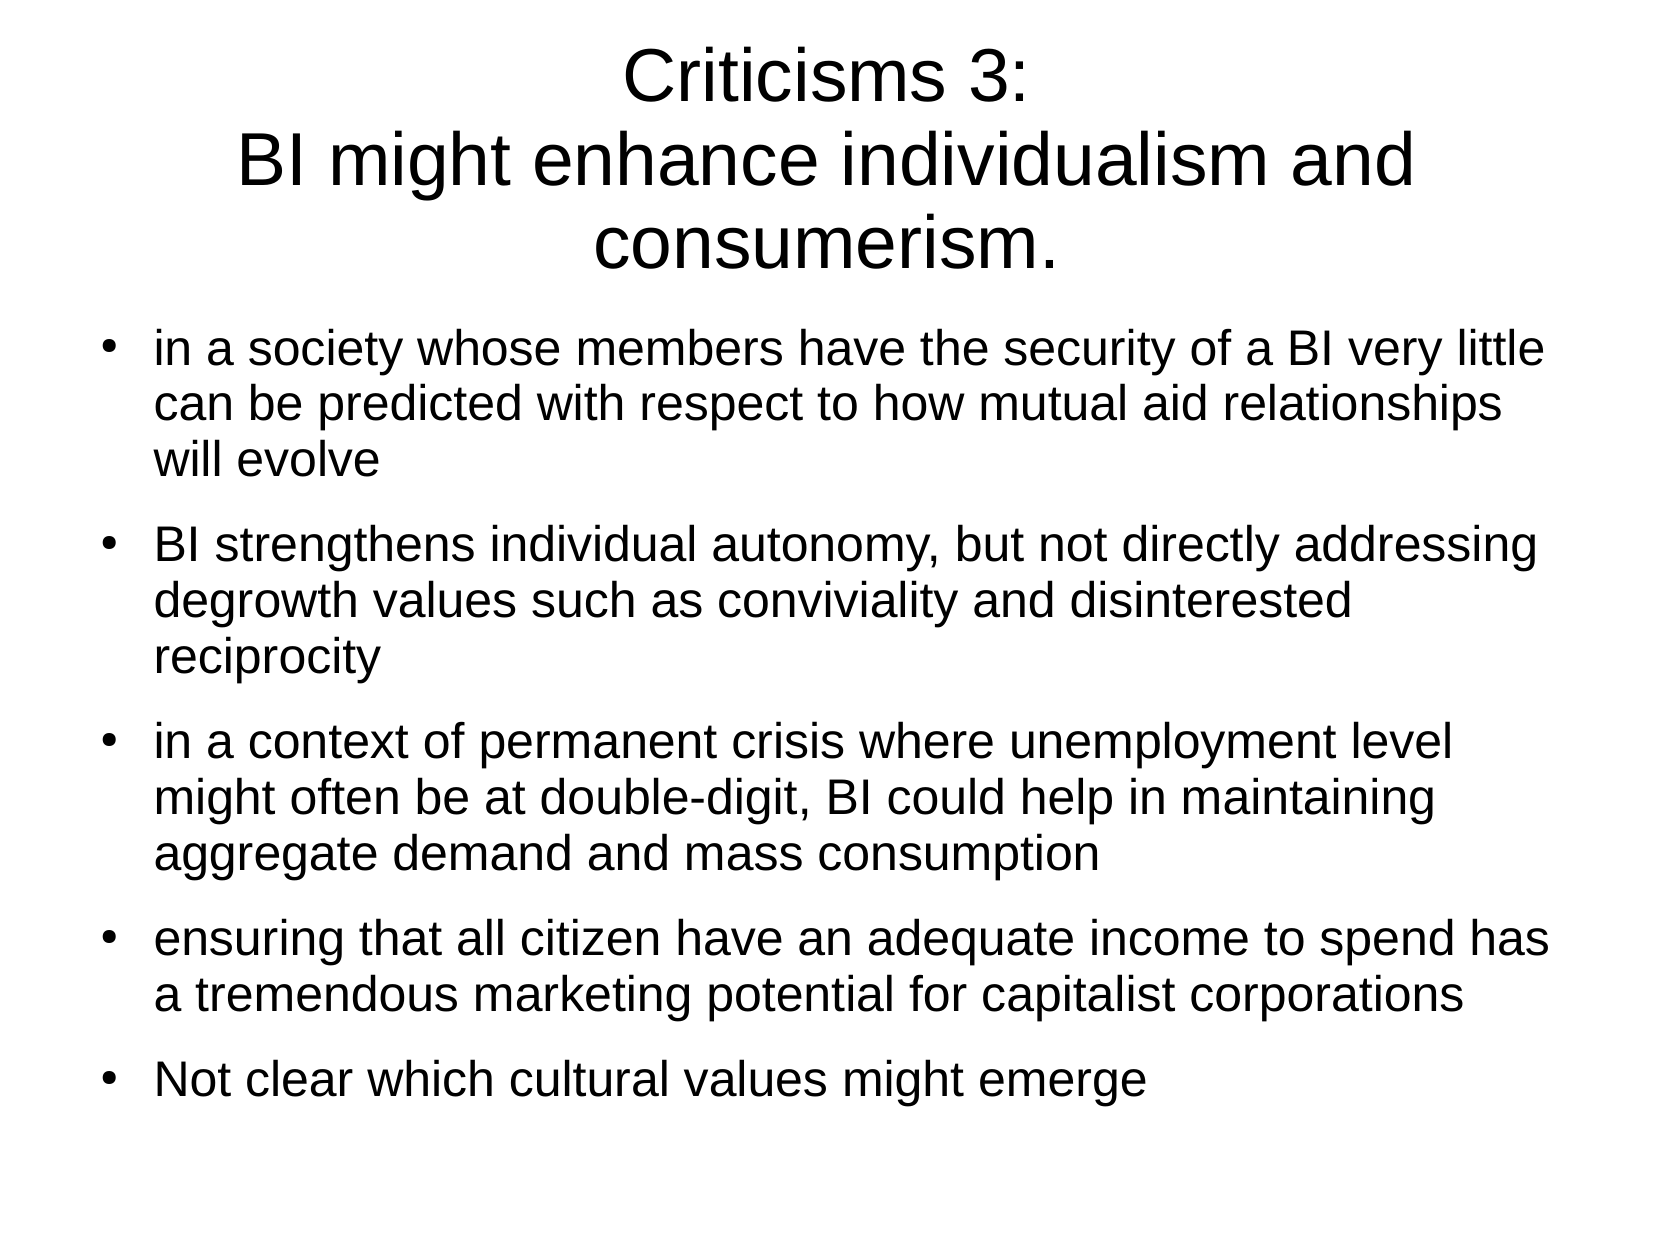

Criticisms 3:
BI might enhance individualism and consumerism.
# in a society whose members have the security of a BI very little can be predicted with respect to how mutual aid relationships will evolve
BI strengthens individual autonomy, but not directly addressing degrowth values such as conviviality and disinterested reciprocity
in a context of permanent crisis where unemployment level might often be at double-digit, BI could help in maintaining aggregate demand and mass consumption
ensuring that all citizen have an adequate income to spend has a tremendous marketing potential for capitalist corporations
Not clear which cultural values might emerge